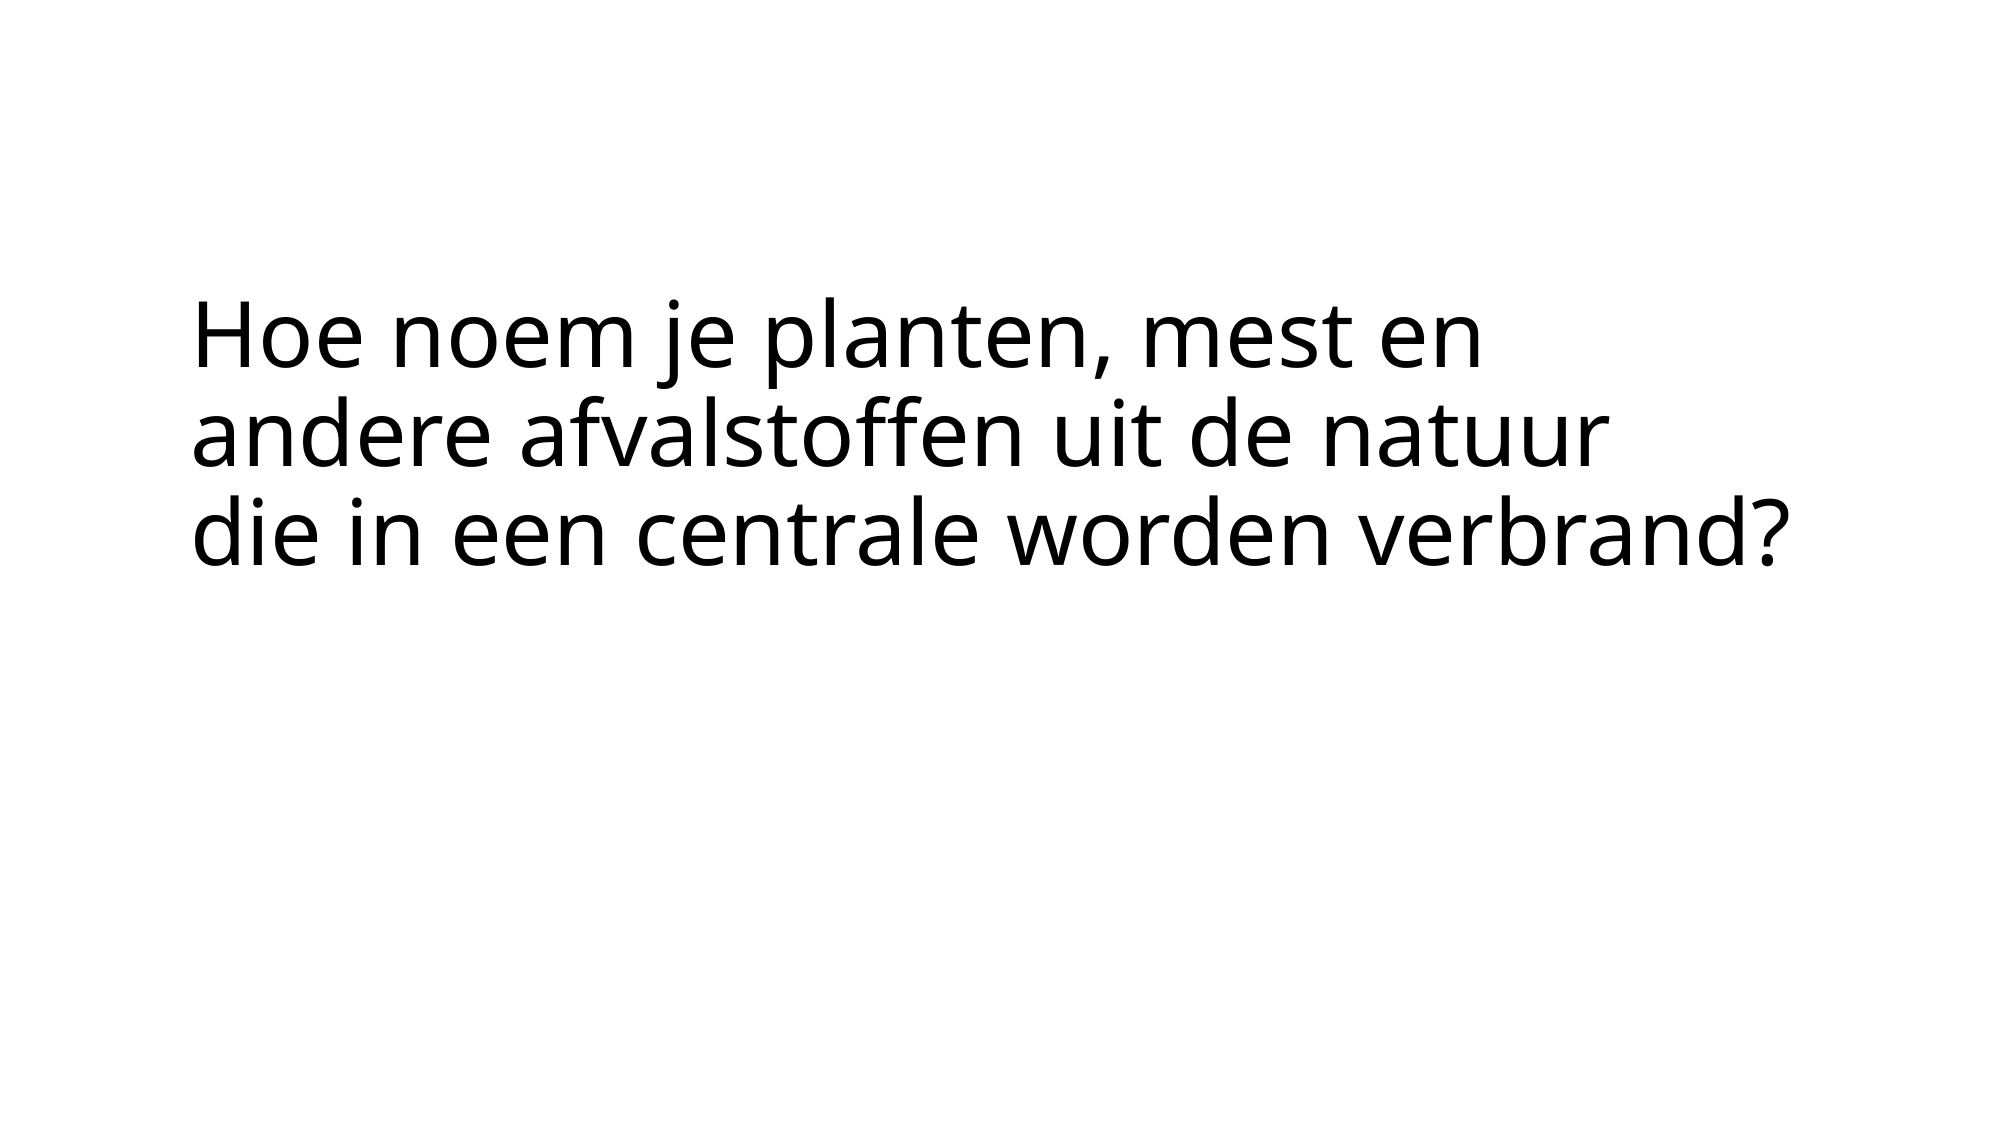

# Hoe noem je planten, mest en andere afvalstoffen uit de natuur die in een centrale worden verbrand?